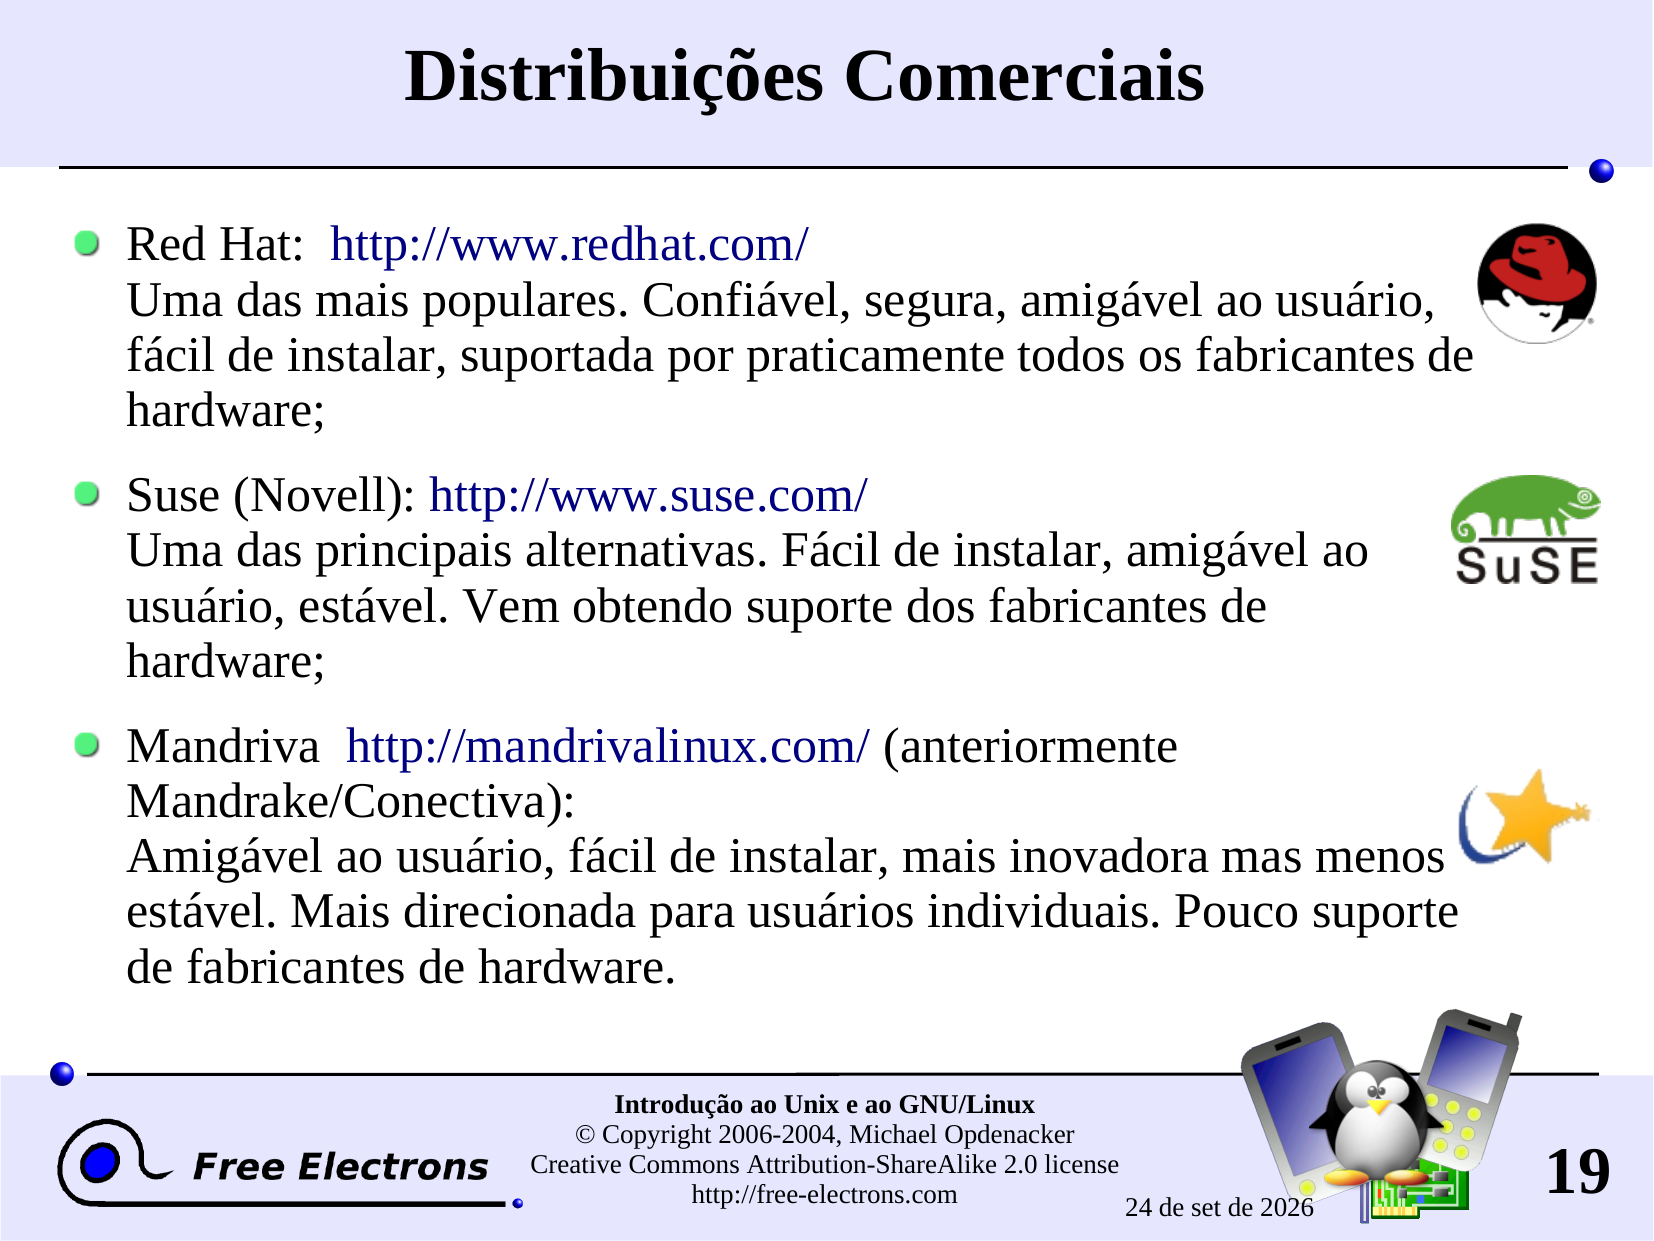

# Distribuições Comerciais
Red Hat: http://www.redhat.com/
Uma das mais populares. Confiável, segura, amigável ao usuário, fácil de instalar, suportada por praticamente todos os fabricantes de hardware;
Suse (Novell): http://www.suse.com/
Uma das principais alternativas. Fácil de instalar, amigável ao usuário, estável. Vem obtendo suporte dos fabricantes de hardware;
Mandriva http://mandrivalinux.com/ (anteriormente Mandrake/Conectiva):
Amigável ao usuário, fácil de instalar, mais inovadora mas menos estável. Mais direcionada para usuários individuais. Pouco suporte de fabricantes de hardware.